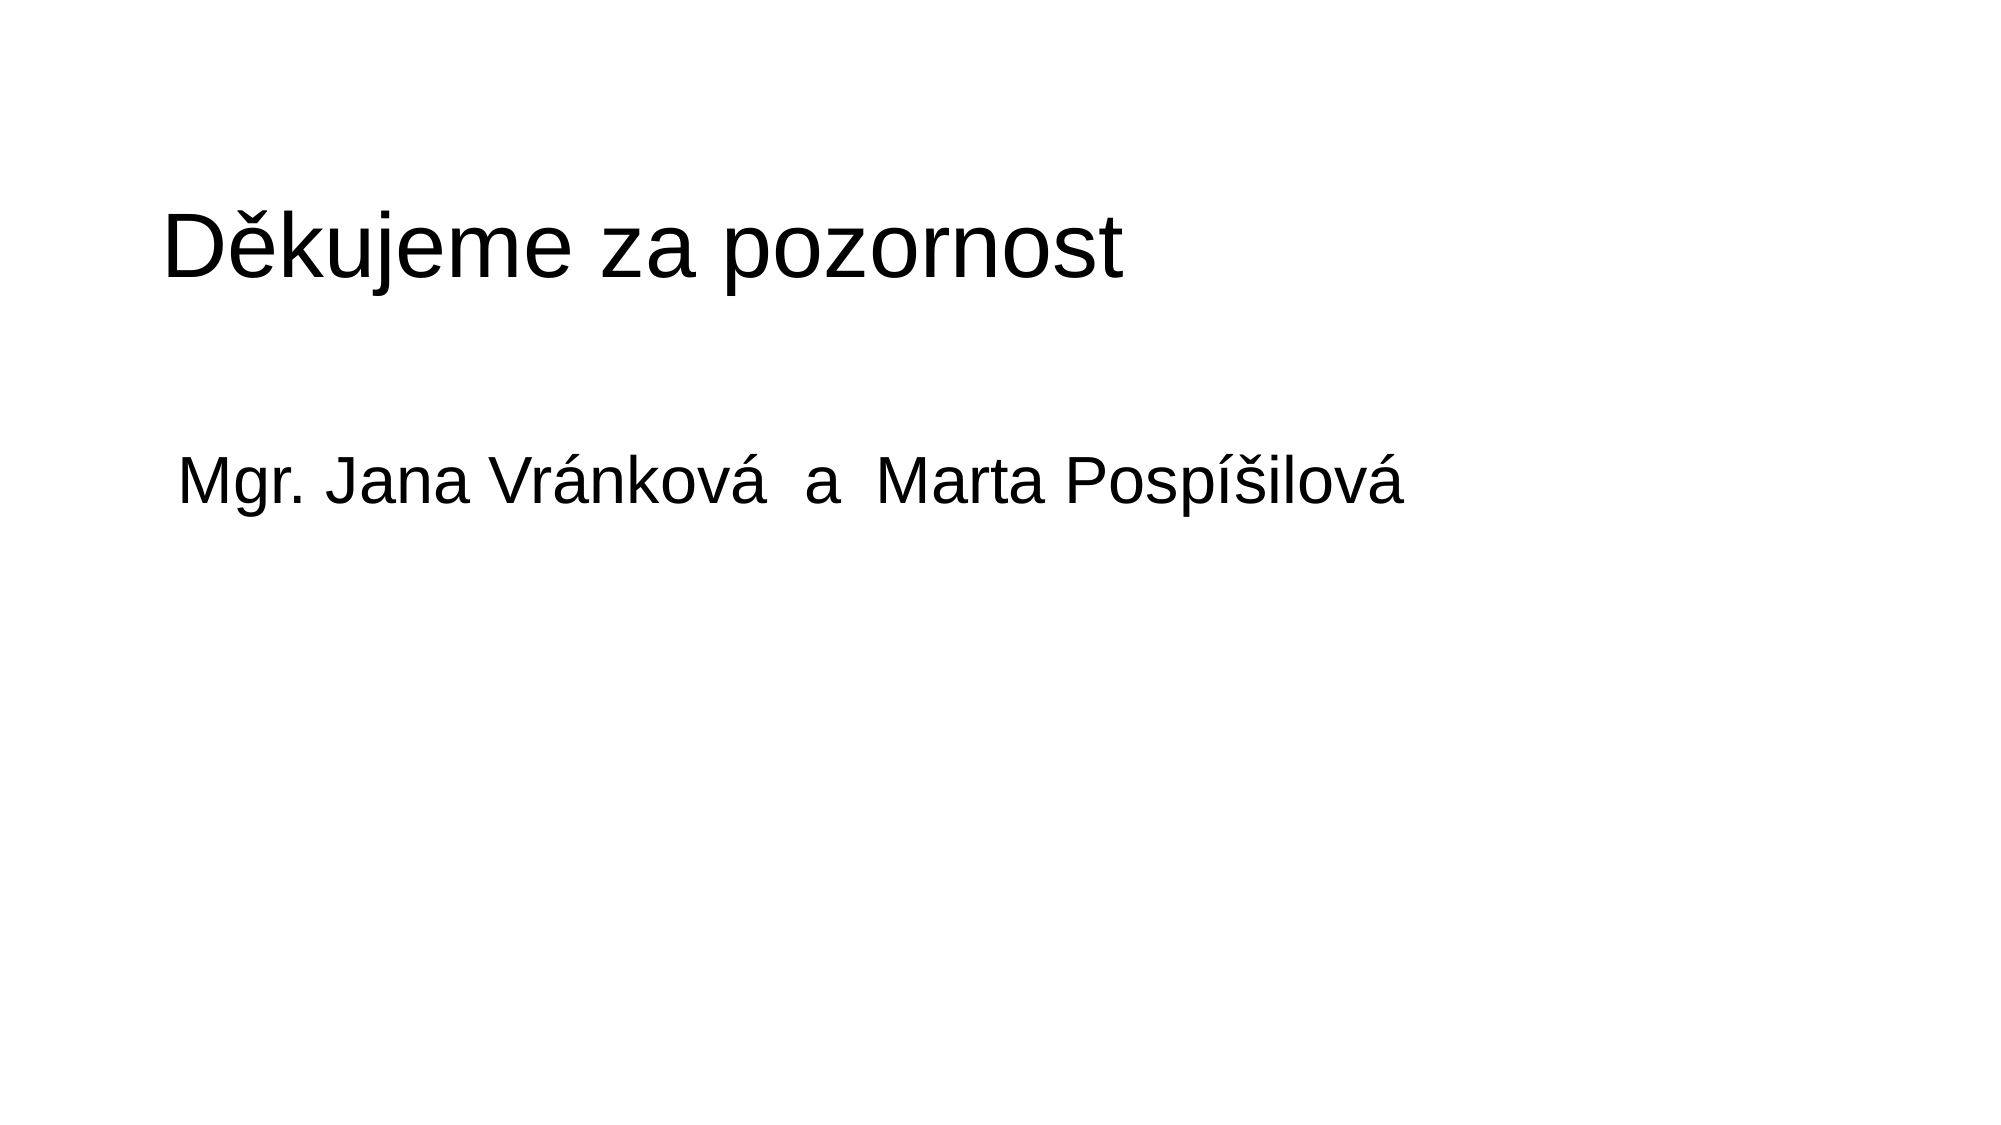

# Děkujeme za pozornost
 Mgr. Jana Vránková a
Marta Pospíšilová